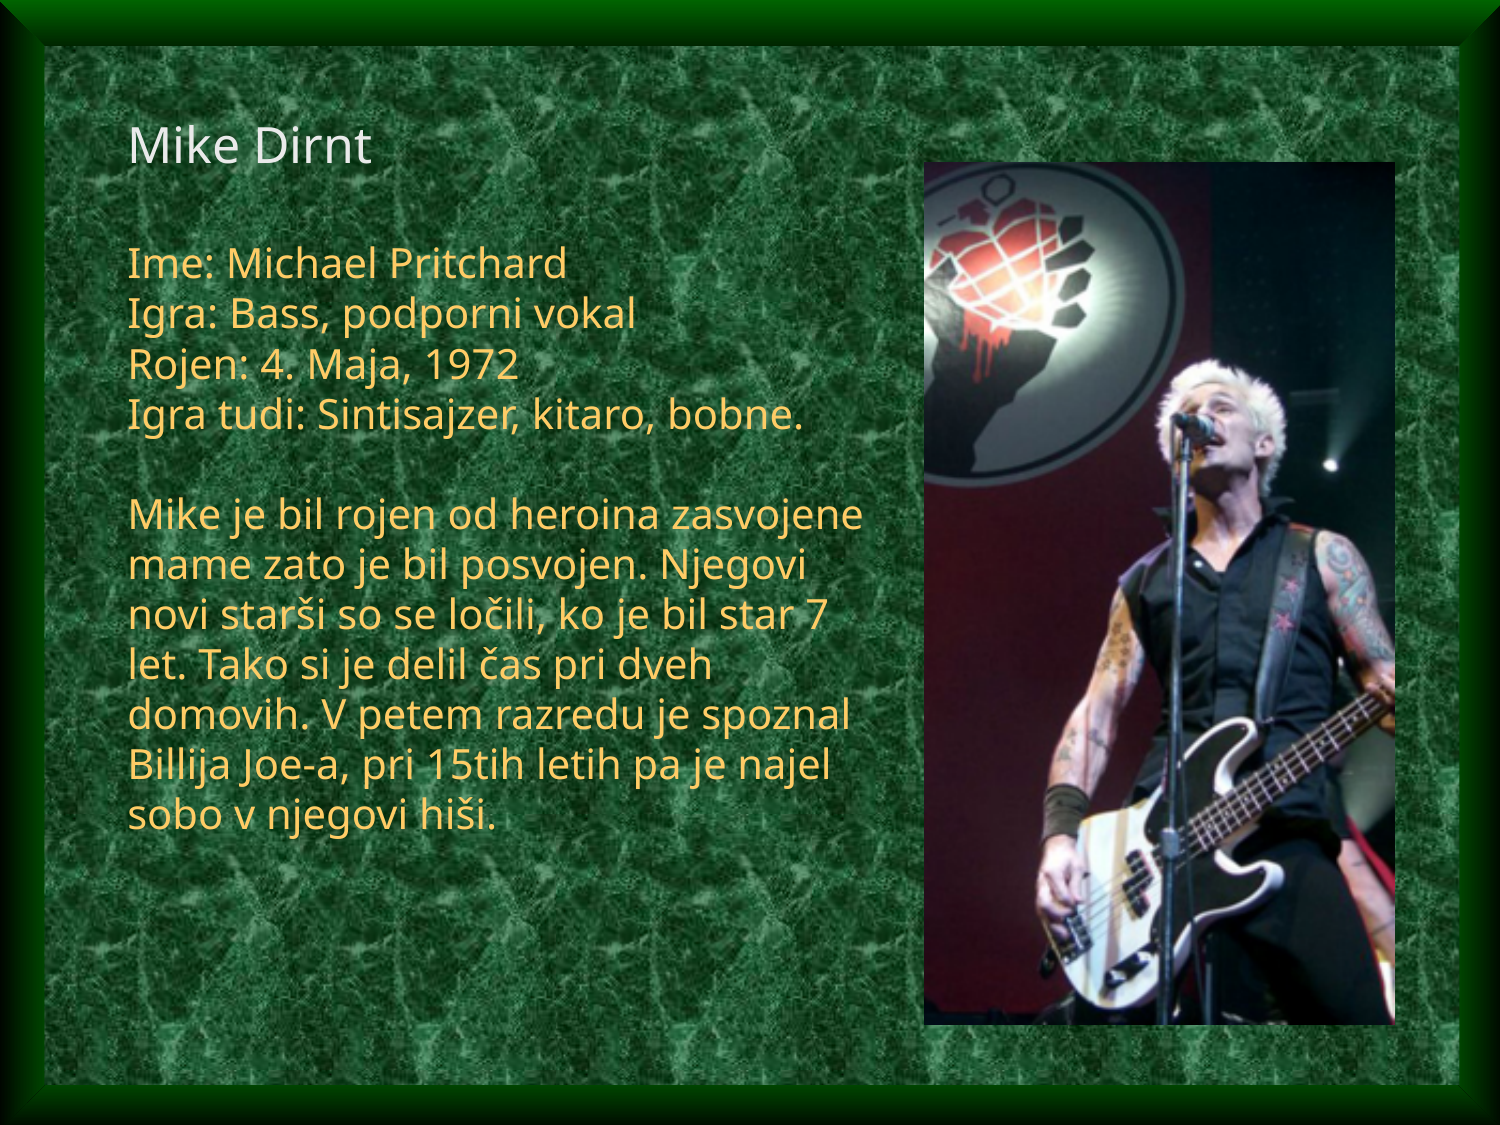

Mike Dirnt
# Ime: Michael Pritchard Igra: Bass, podporni vokal Rojen: 4. Maja, 1972 Igra tudi: Sintisajzer, kitaro, bobne. Mike je bil rojen od heroina zasvojene mame zato je bil posvojen. Njegovi novi starši so se ločili, ko je bil star 7 let. Tako si je delil čas pri dveh domovih. V petem razredu je spoznal Billija Joe-a, pri 15tih letih pa je najel sobo v njegovi hiši.